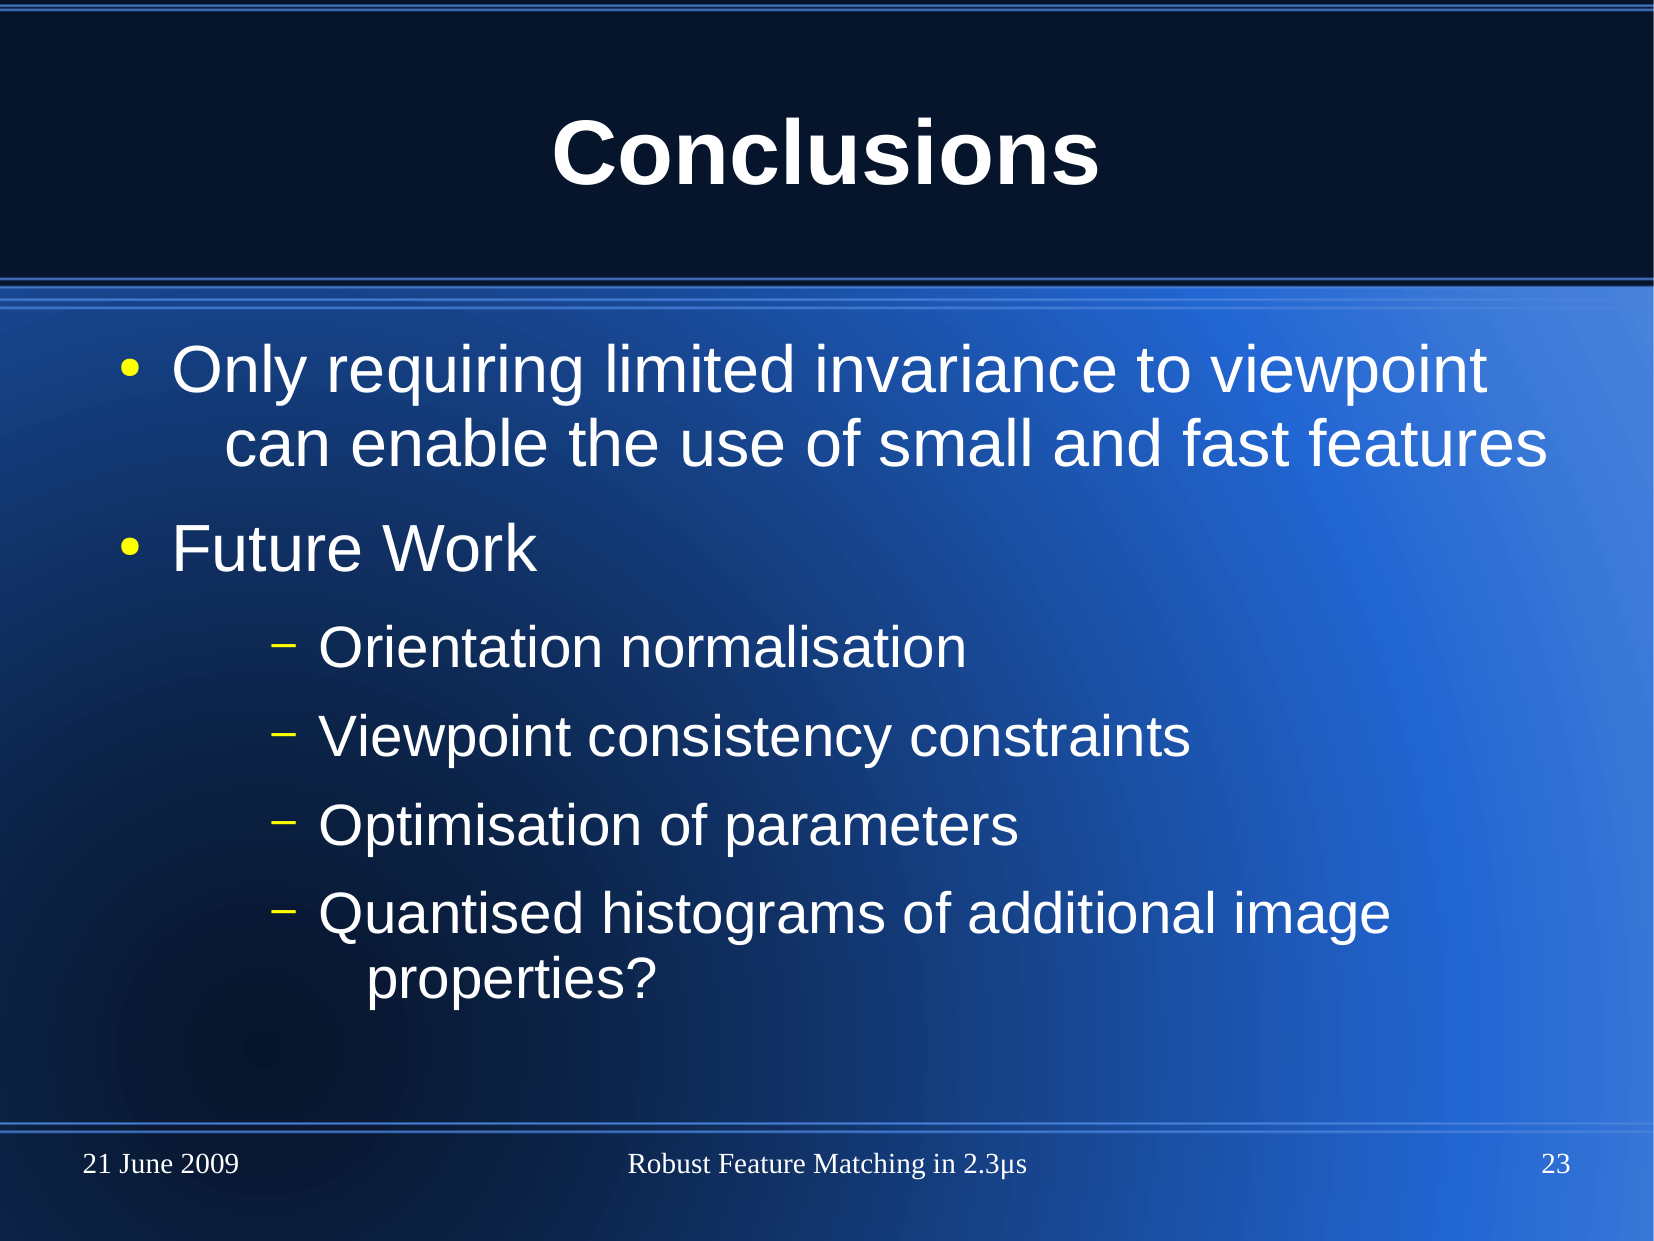

# Conclusions
Only requiring limited invariance to viewpoint can enable the use of small and fast features
Future Work
Orientation normalisation
Viewpoint consistency constraints
Optimisation of parameters
Quantised histograms of additional image properties?
21 June 2009
Robust Feature Matching in 2.3μs
23